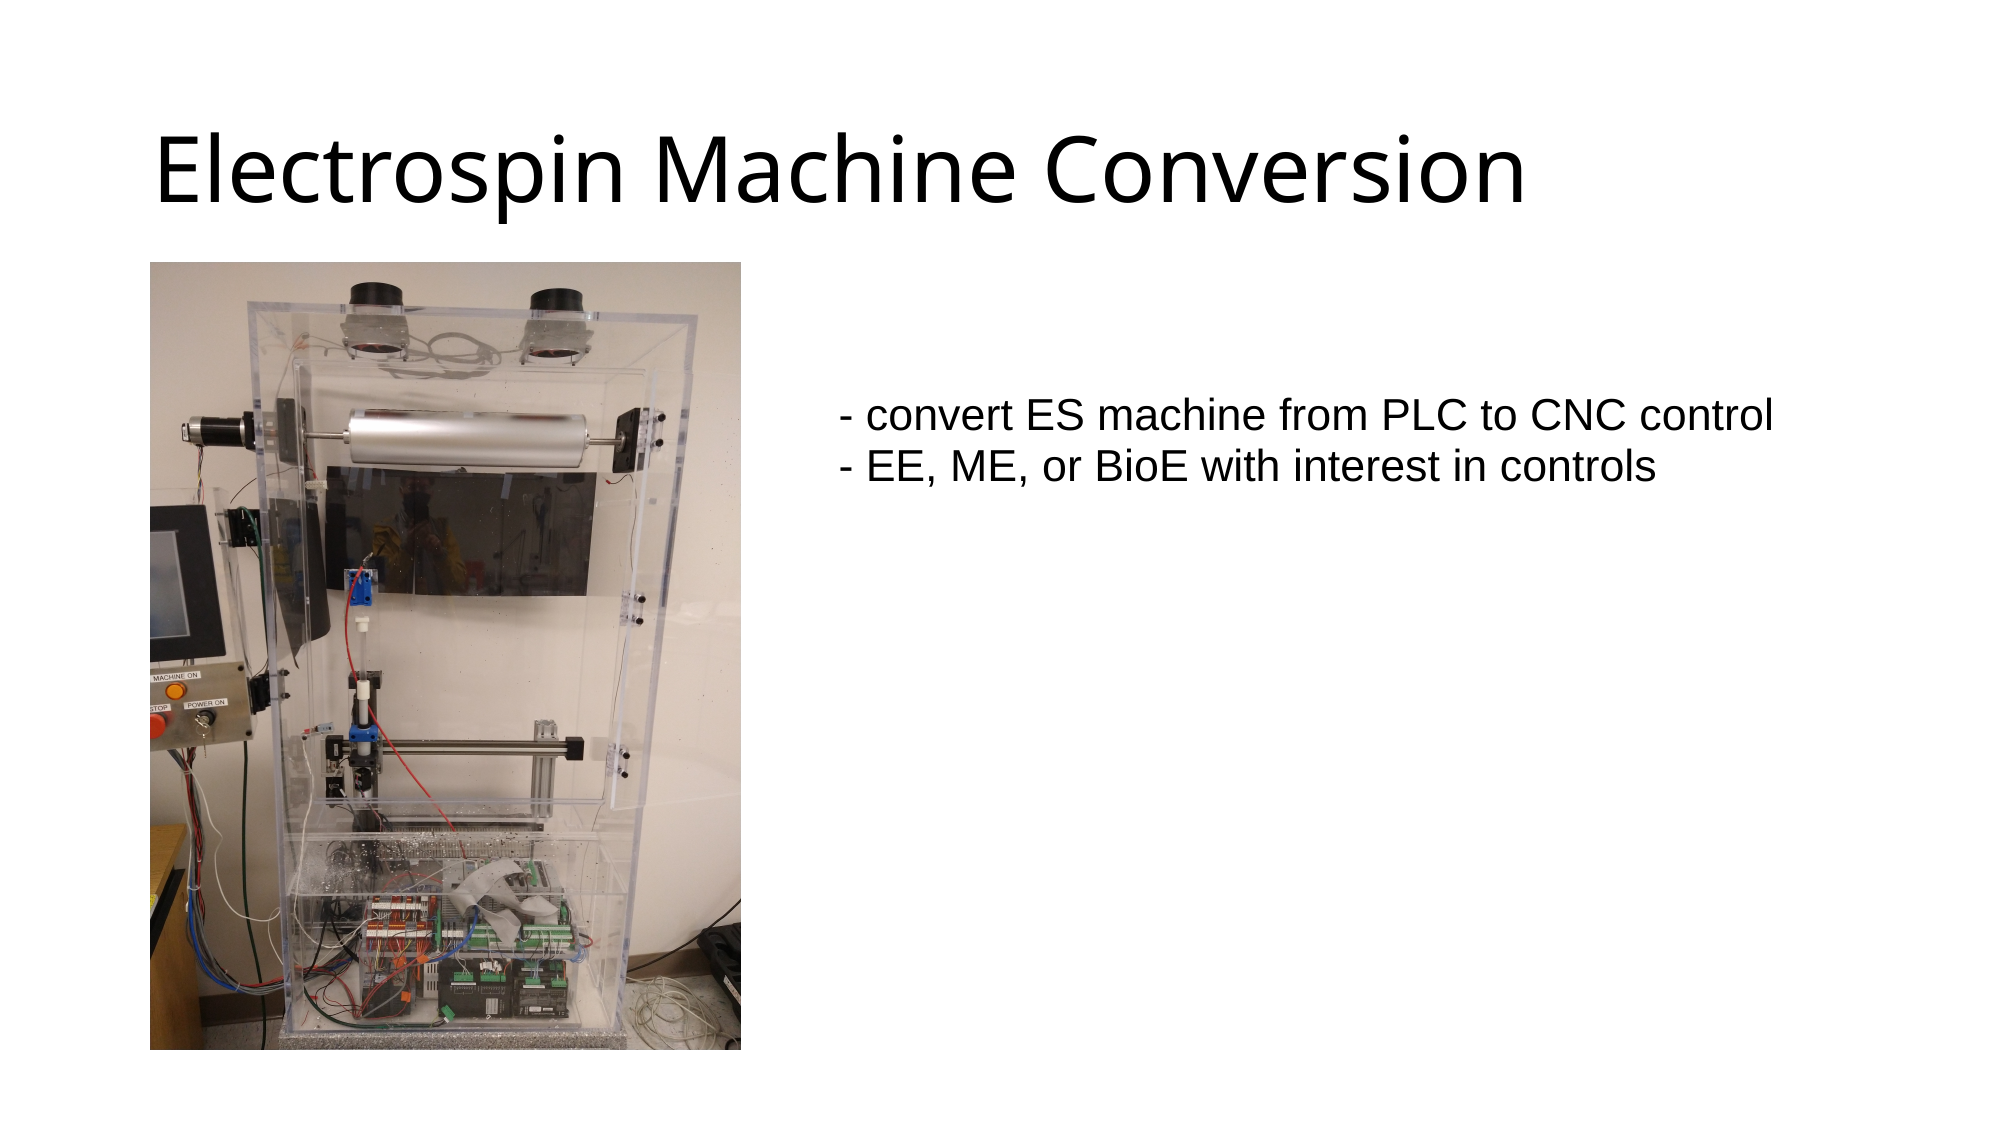

# Electrospin Machine Conversion
- convert ES machine from PLC to CNC control
- EE, ME, or BioE with interest in controls